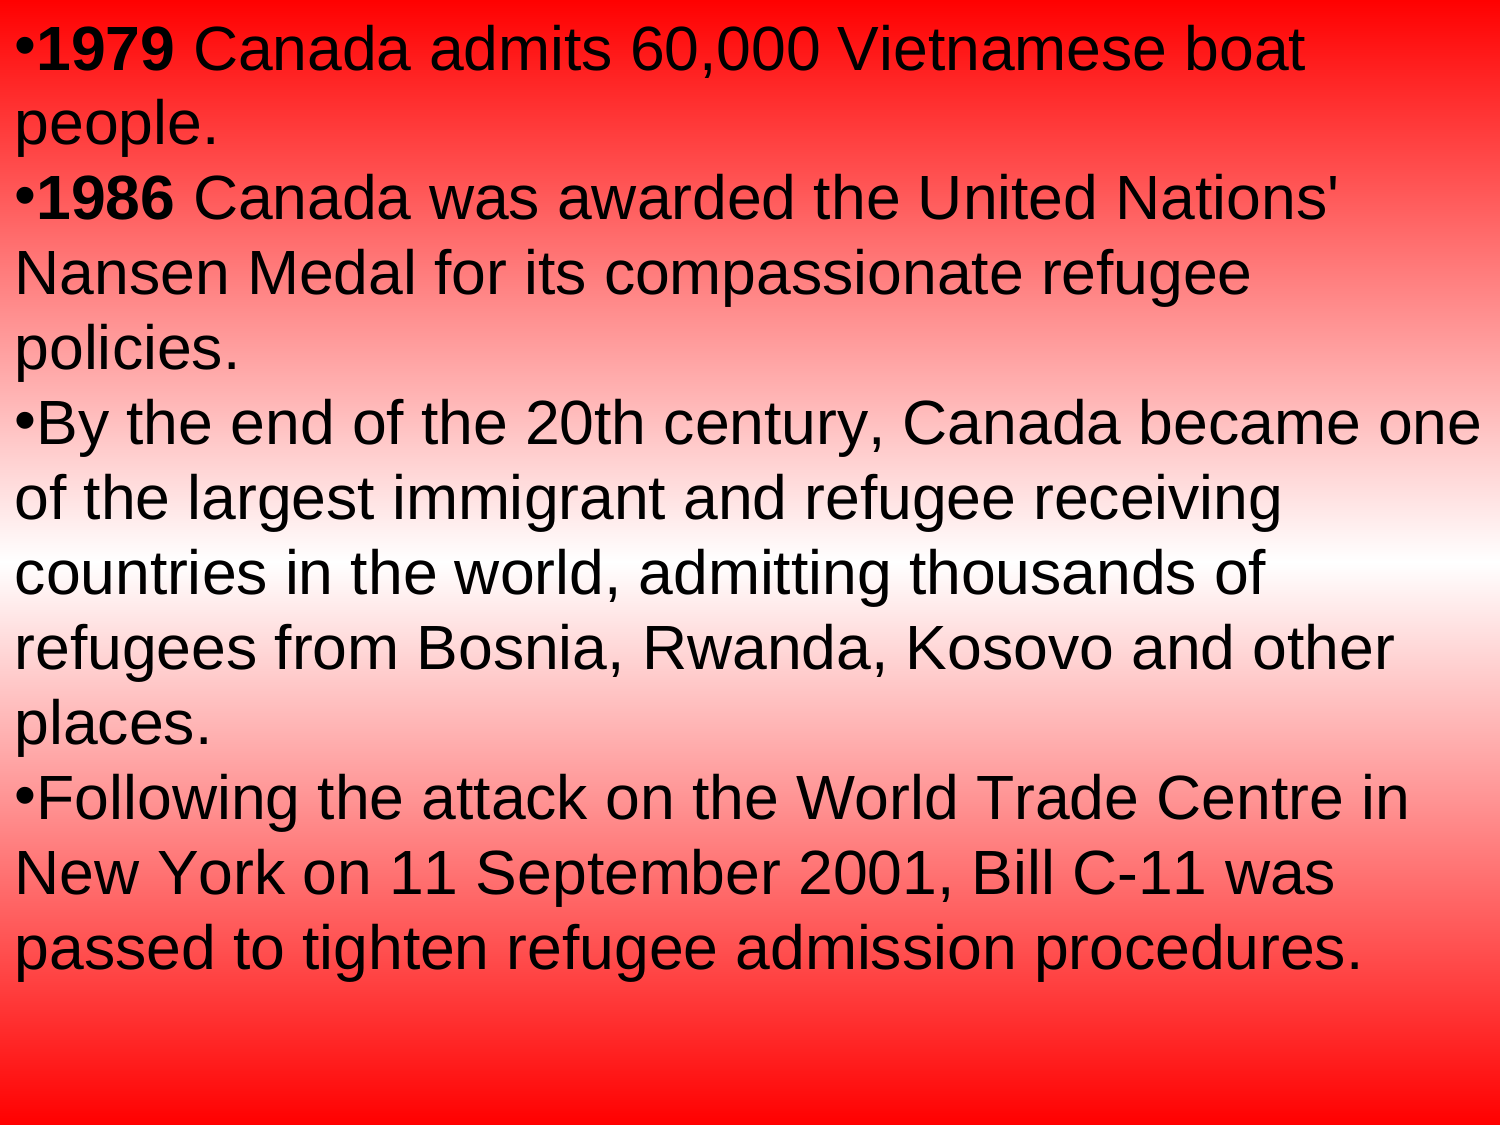

1979 Canada admits 60,000 Vietnamese boat people.
1986 Canada was awarded the United Nations' Nansen Medal for its compassionate refugee policies.
By the end of the 20th century, Canada became one of the largest immigrant and refugee receiving countries in the world, admitting thousands of refugees from Bosnia, Rwanda, Kosovo and other places.
Following the attack on the World Trade Centre in New York on 11 September 2001, Bill C-11 was passed to tighten refugee admission procedures.